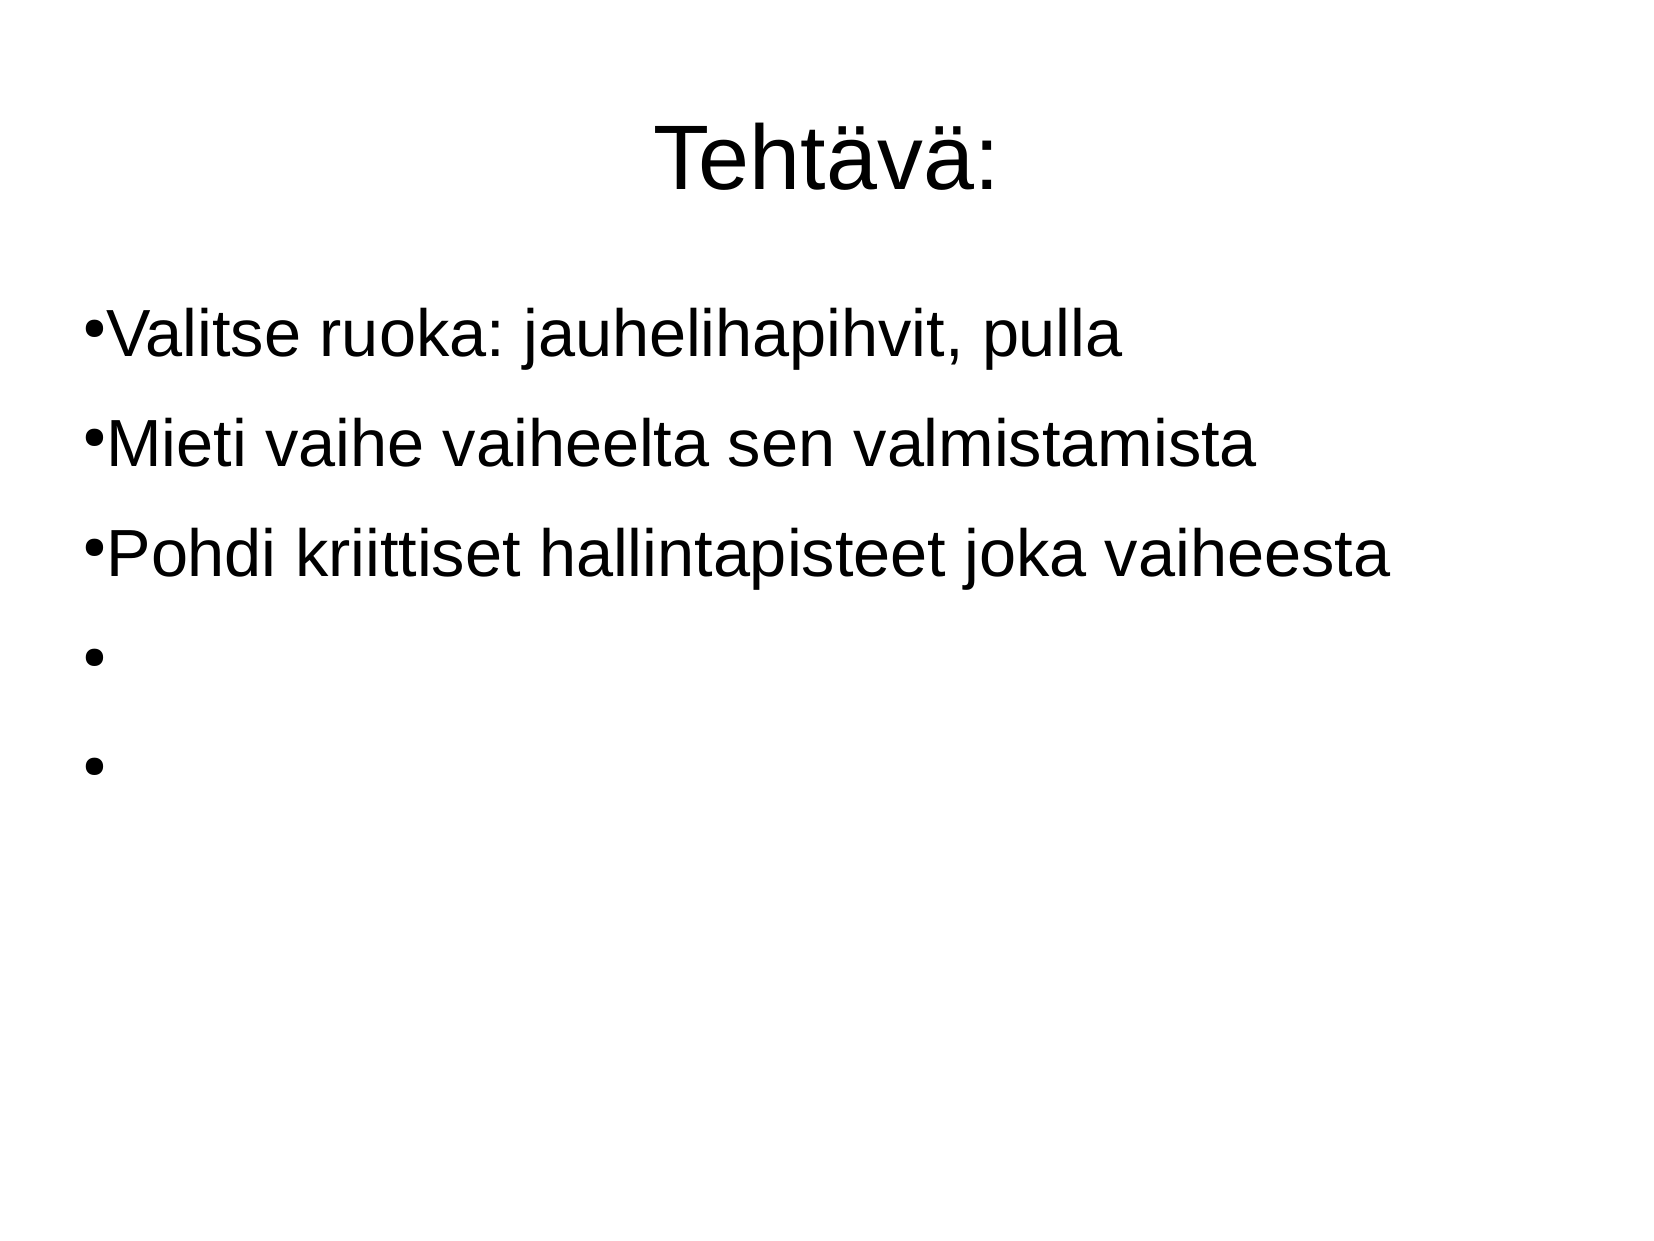

# Tehtävä:
Valitse ruoka: jauhelihapihvit, pulla
Mieti vaihe vaiheelta sen valmistamista
Pohdi kriittiset hallintapisteet joka vaiheesta